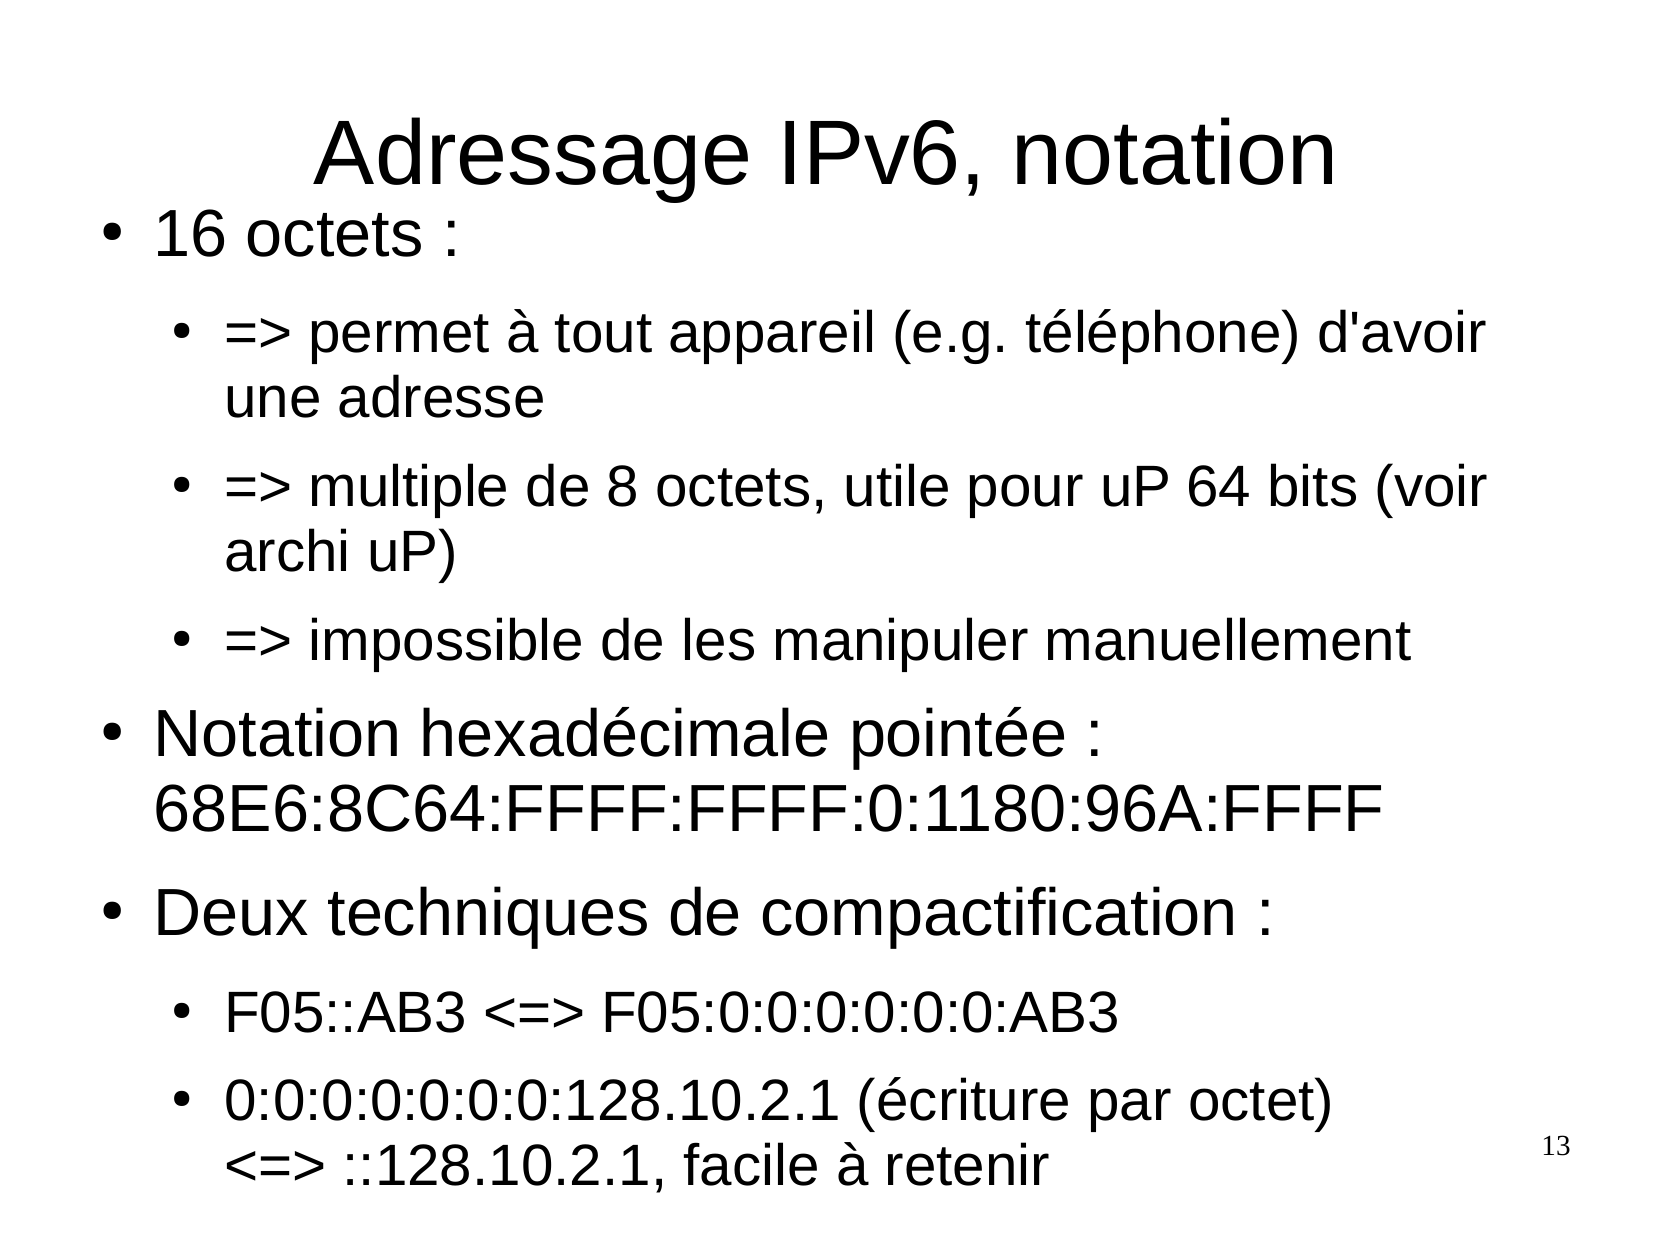

# Adressage IPv6, notation
16 octets :
=> permet à tout appareil (e.g. téléphone) d'avoir une adresse
=> multiple de 8 octets, utile pour uP 64 bits (voir archi uP)
=> impossible de les manipuler manuellement
Notation hexadécimale pointée : 68E6:8C64:FFFF:FFFF:0:1180:96A:FFFF
Deux techniques de compactification :
F05::AB3 <=> F05:0:0:0:0:0:0:AB3
0:0:0:0:0:0:0:128.10.2.1 (écriture par octet) <=> ::128.10.2.1, facile à retenir
13